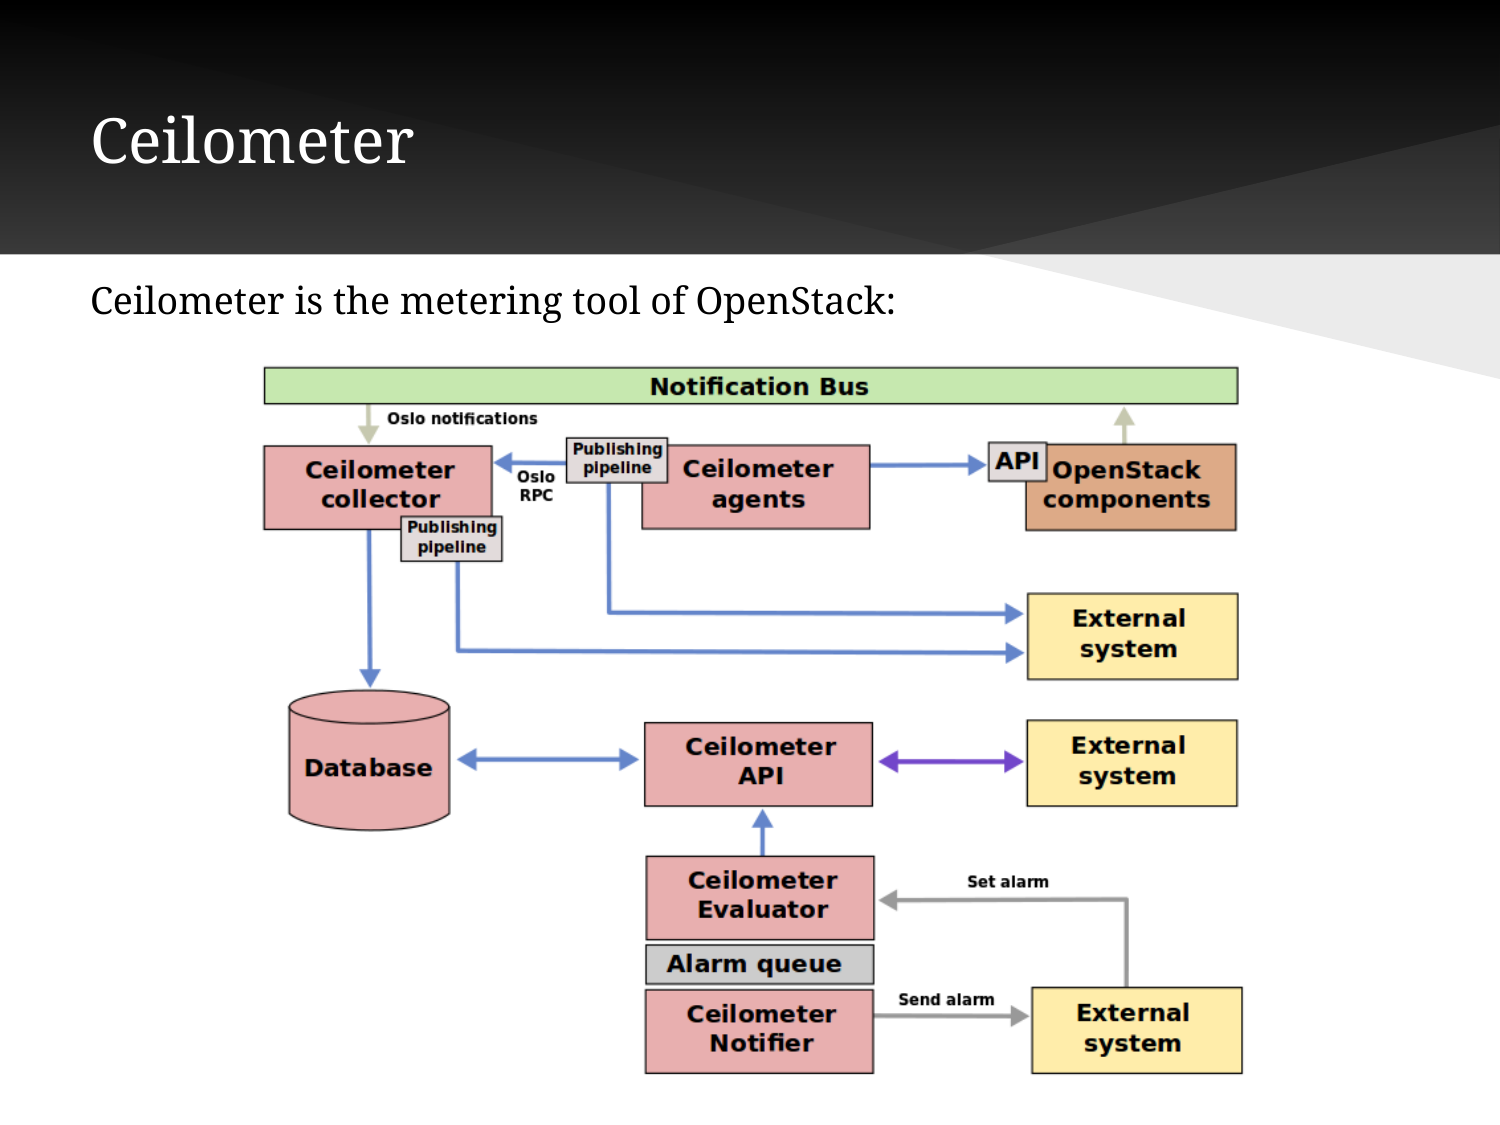

# Ceilometer
Ceilometer is the metering tool of OpenStack: